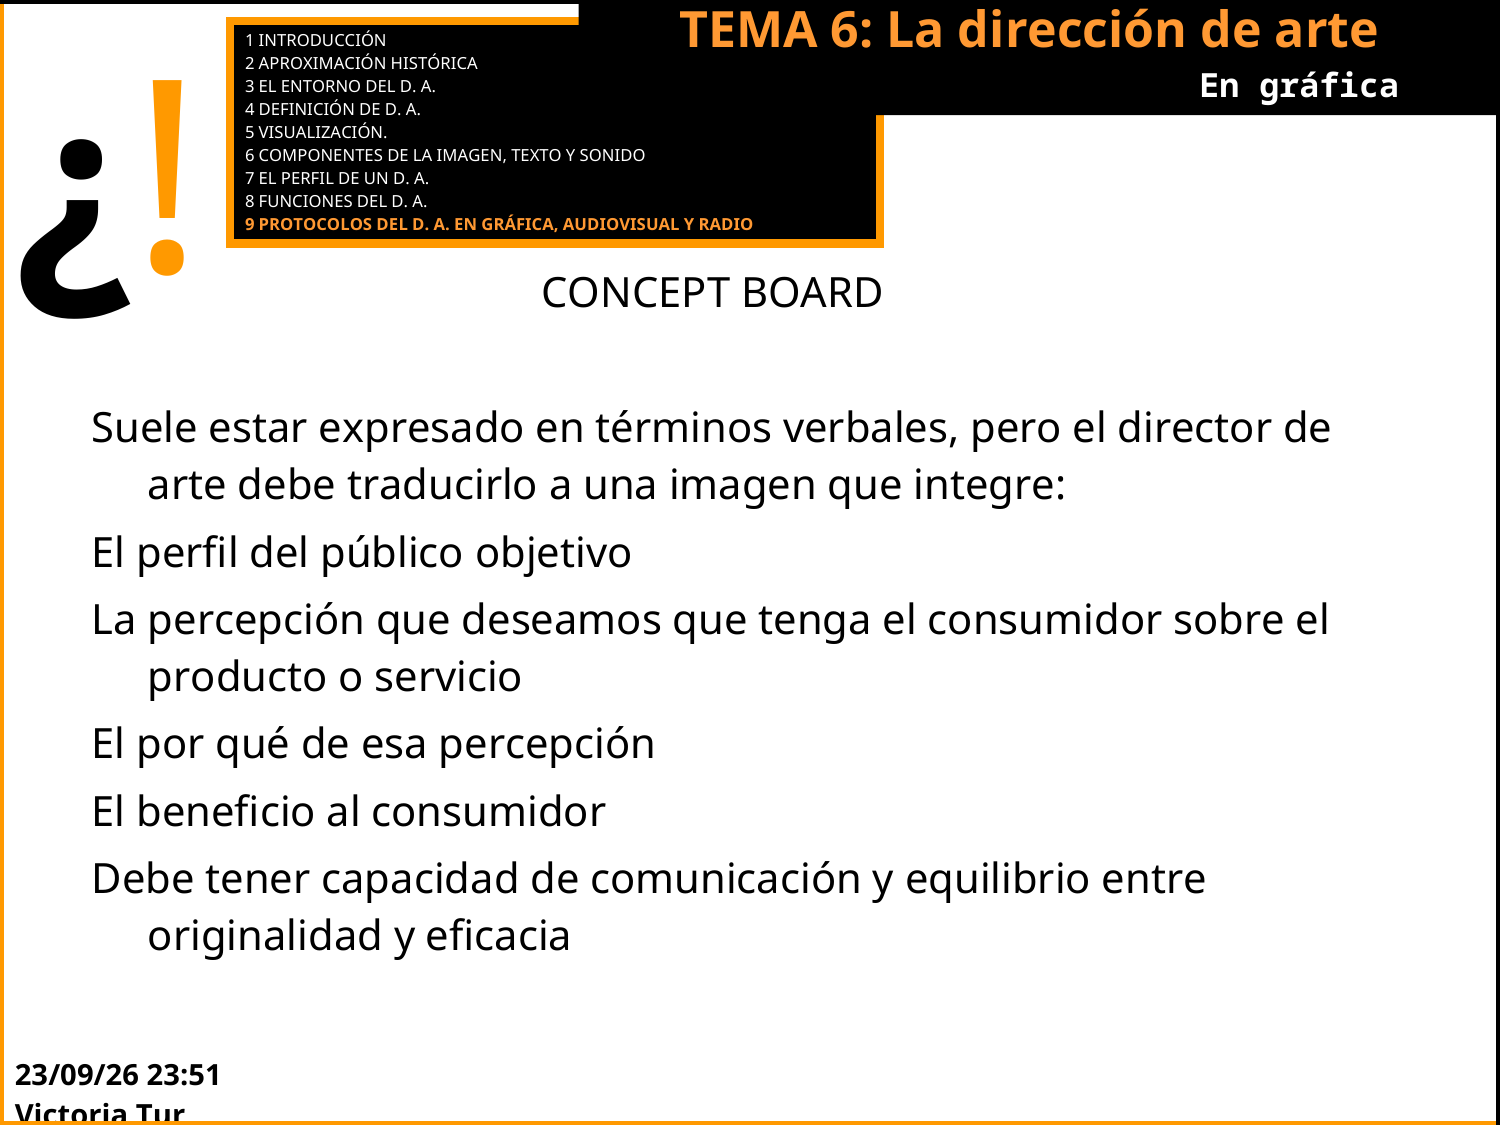

TEMA 6: La dirección de arte
En gráfica
1 INTRODUCCIÓN
2 APROXIMACIÓN HISTÓRICA
3 EL ENTORNO DEL D. A.
4 DEFINICIÓN DE D. A.
5 VISUALIZACIÓN.
6 COMPONENTES DE LA IMAGEN, TEXTO Y SONIDO
7 EL PERFIL DE UN D. A.
8 FUNCIONES DEL D. A.
9 PROTOCOLOS DEL D. A. EN GRÁFICA, AUDIOVISUAL Y RADIO
# CONCEPT BOARD
Suele estar expresado en términos verbales, pero el director de arte debe traducirlo a una imagen que integre:
El perfil del público objetivo
La percepción que deseamos que tenga el consumidor sobre el producto o servicio
El por qué de esa percepción
El beneficio al consumidor
Debe tener capacidad de comunicación y equilibrio entre originalidad y eficacia